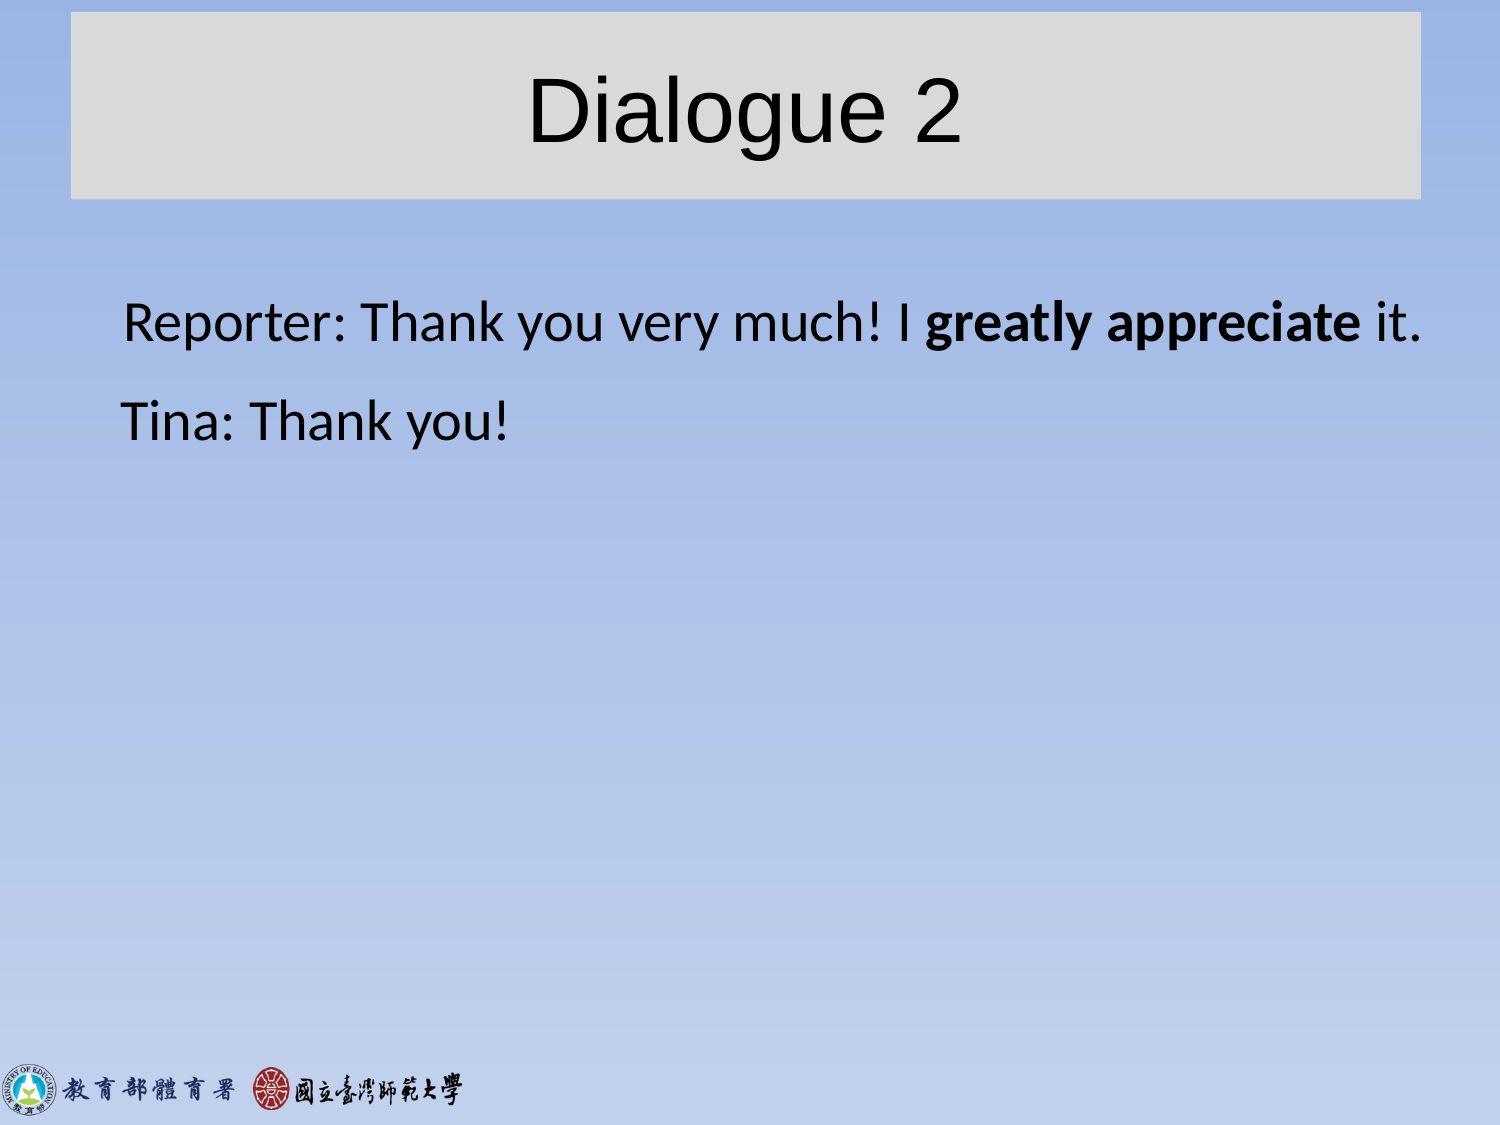

# Dialogue 2
| |
| --- |
Reporter: Thank you very much! I greatly appreciate it.
Tina: Thank you!